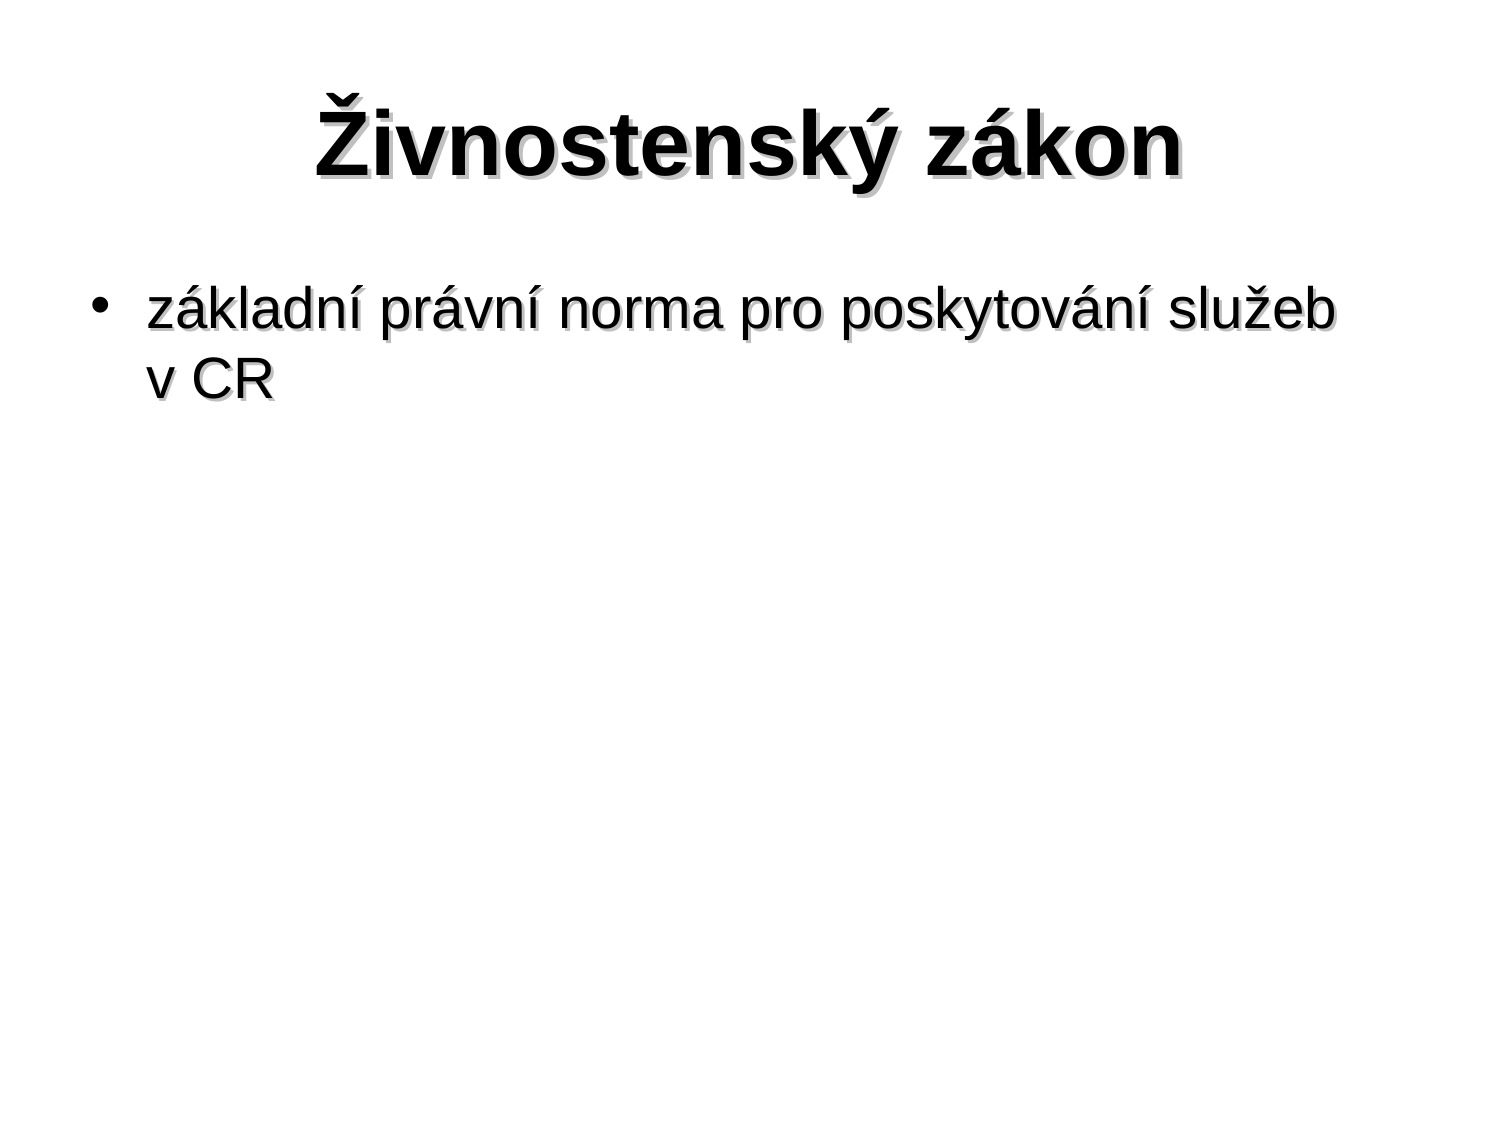

# Živnostenský zákon
základní právní norma pro poskytování služeb
v CR